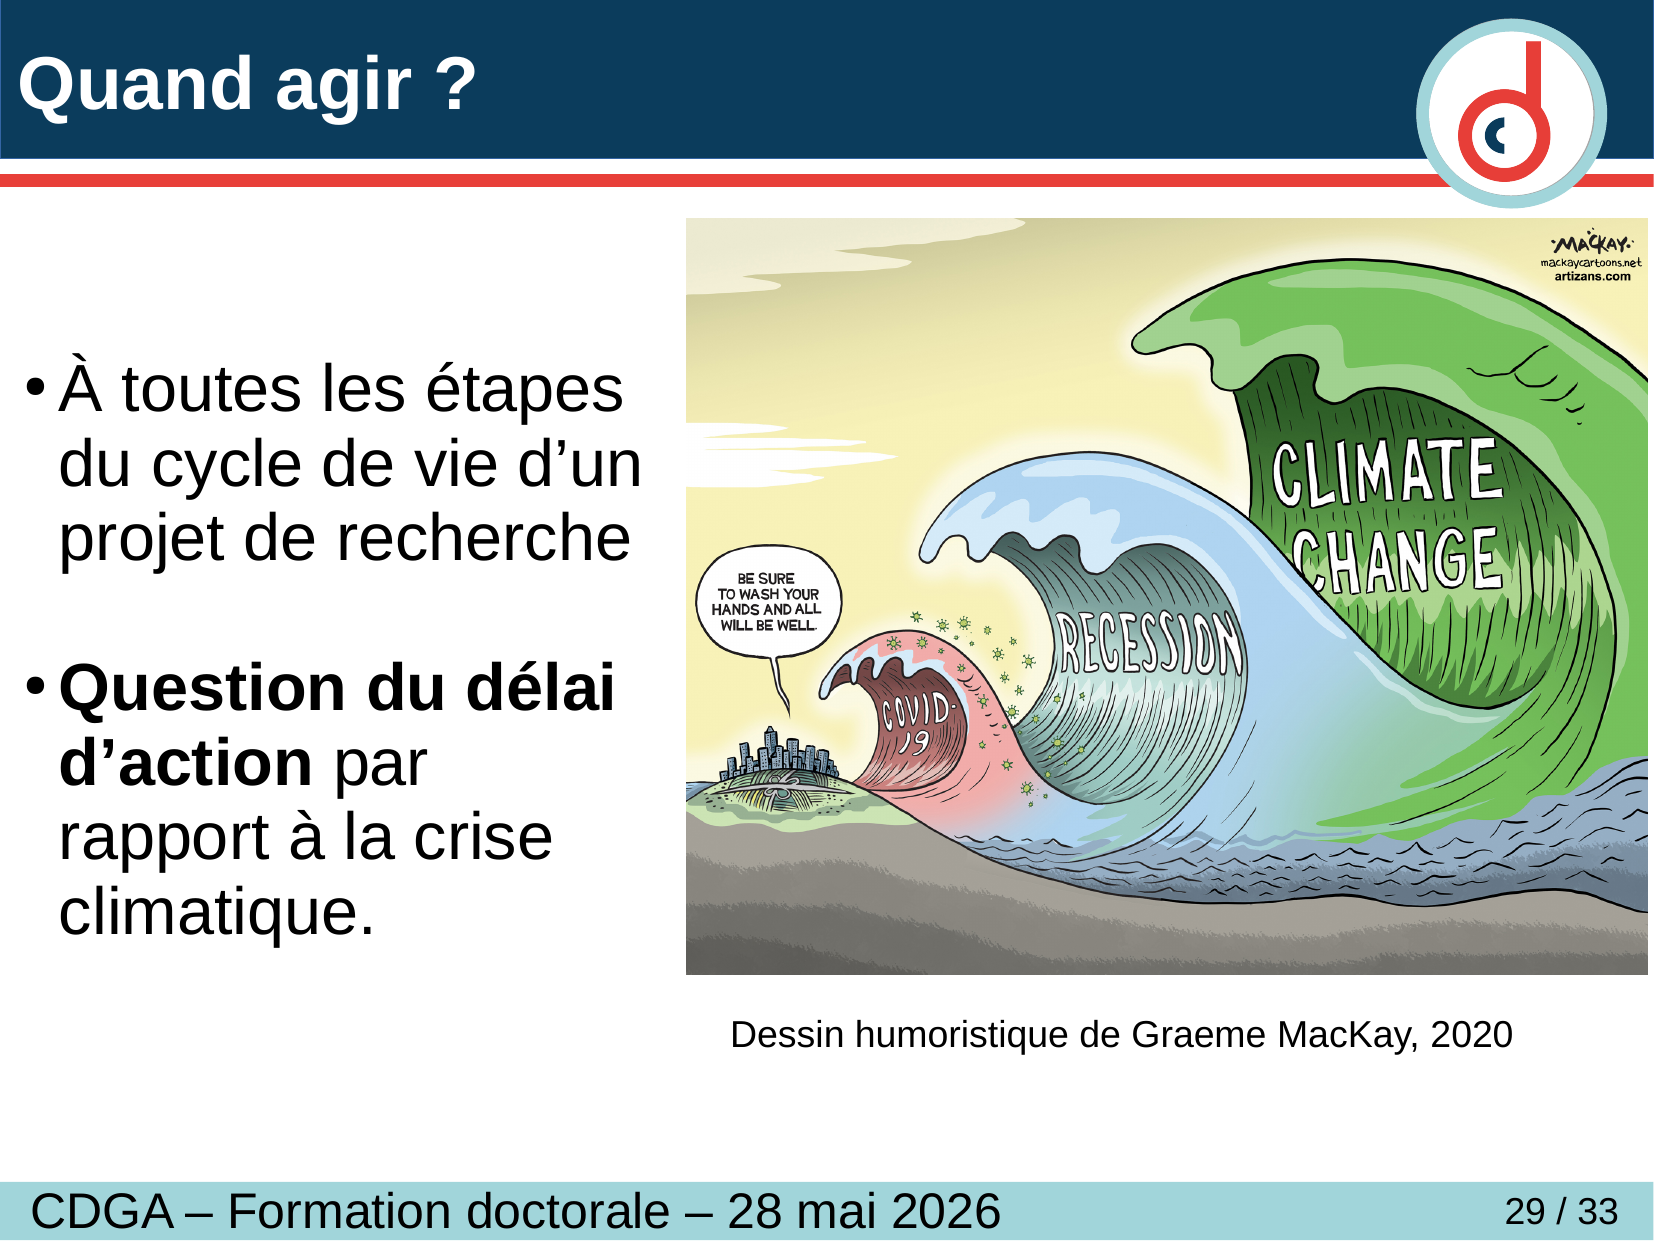

# Quand agir ?
À toutes les étapes du cycle de vie d’un projet de recherche
Question du délai d’action par rapport à la crise climatique.
 Dessin humoristique de Graeme MacKay, 2020